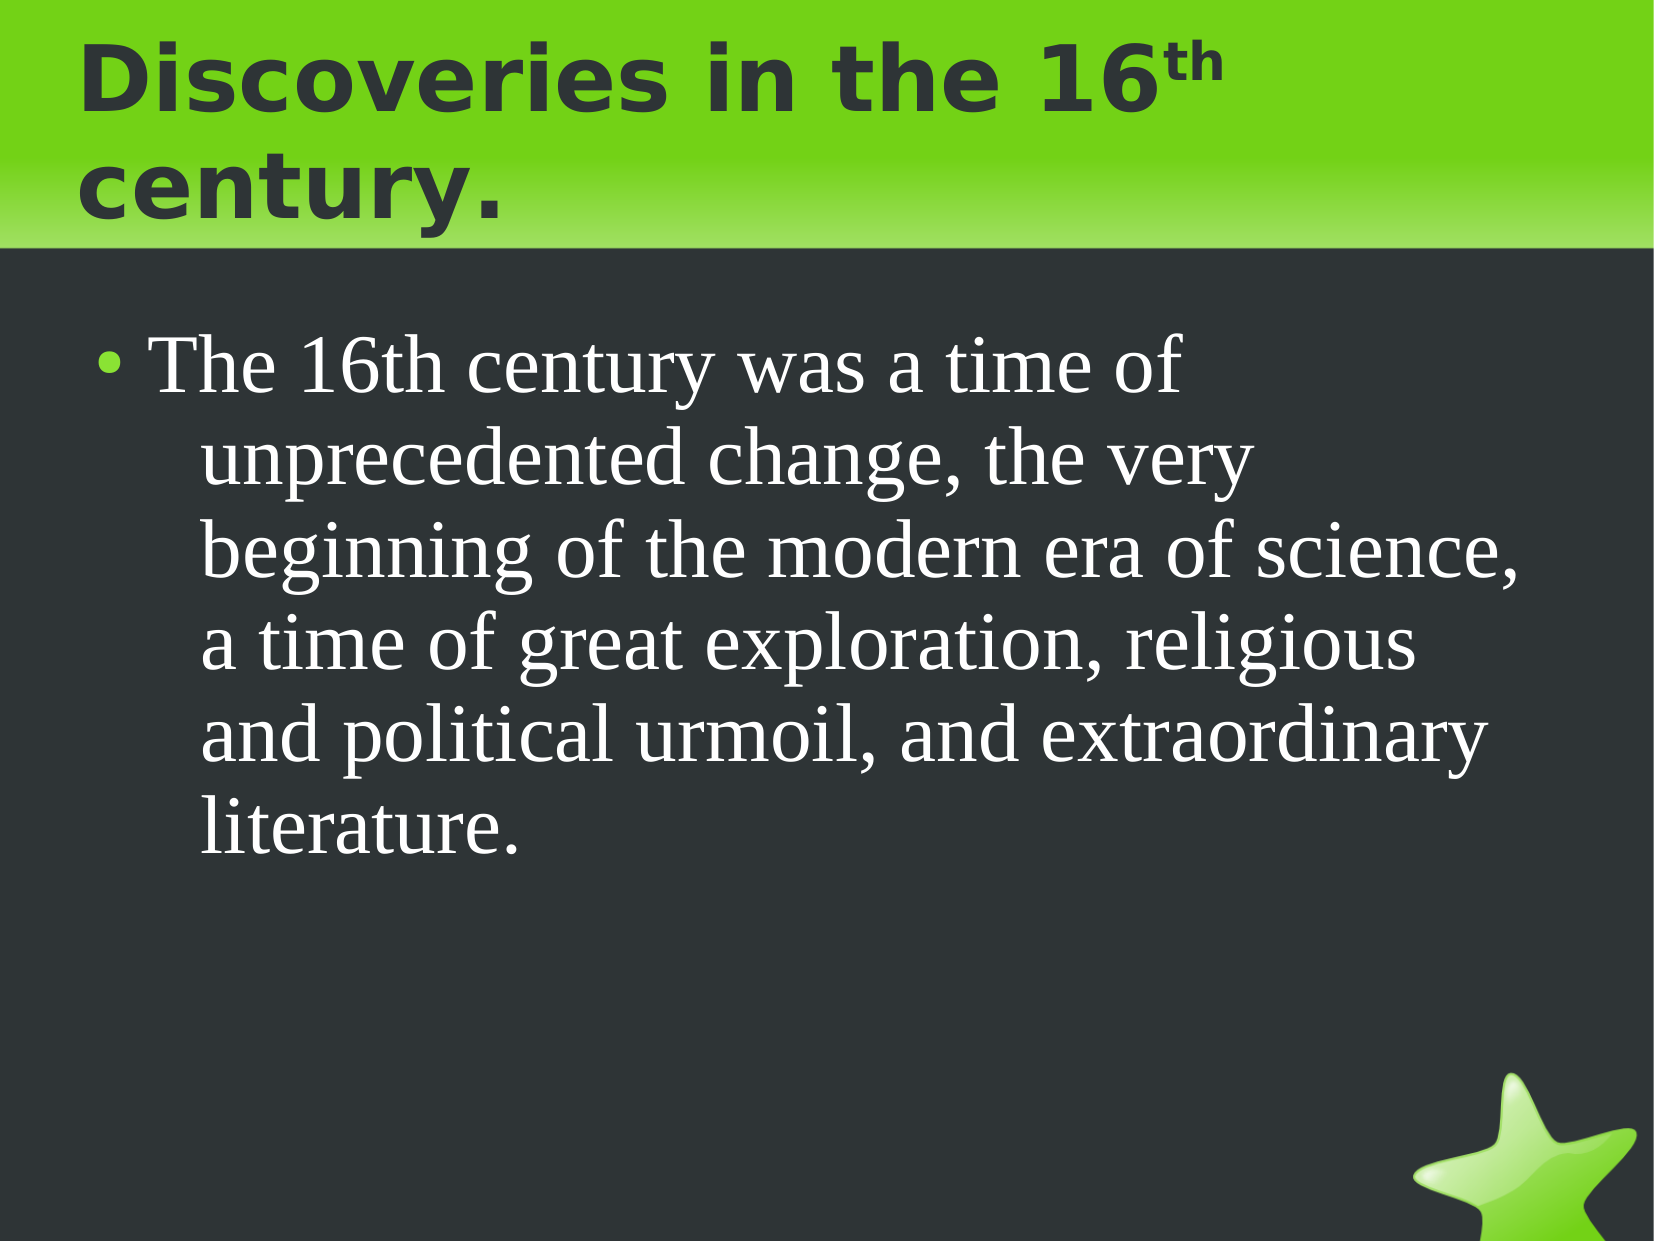

# Discoveries in the 16th century.
The 16th century was a time of unprecedented change, the very beginning of the modern era of science, a time of great exploration, religious and political urmoil, and extraordinary literature.